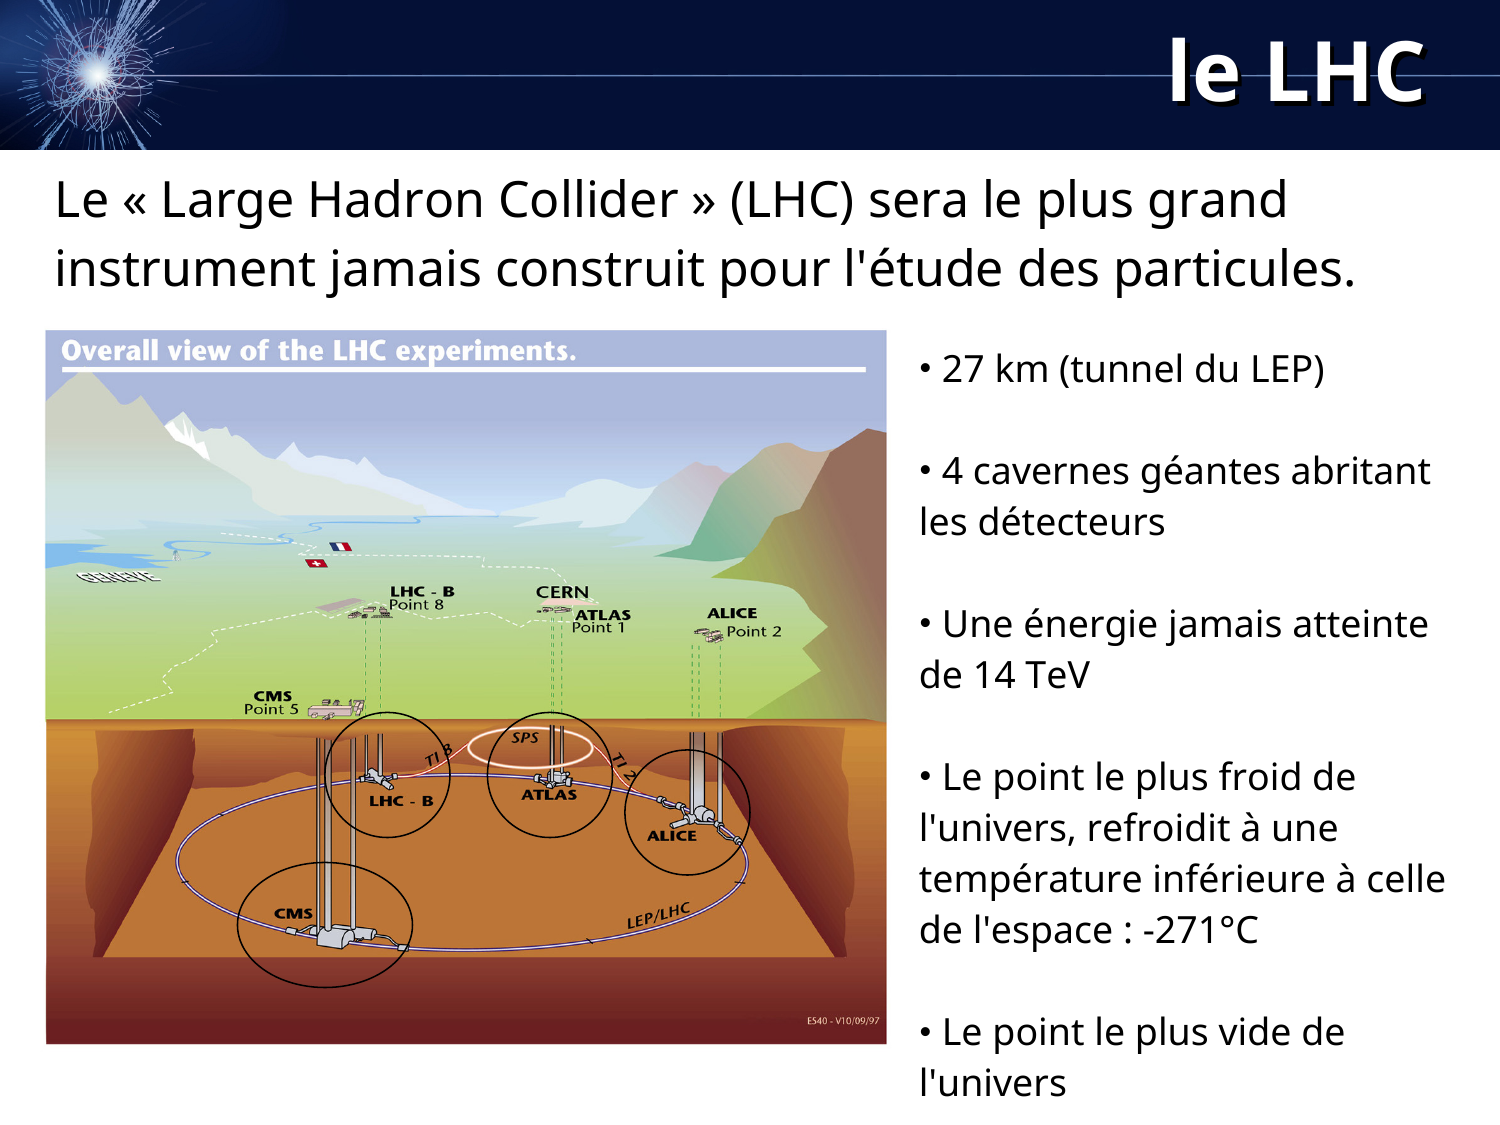

# le LHC
Le « Large Hadron Collider » (LHC) sera le plus grand instrument jamais construit pour l'étude des particules.
 27 km (tunnel du LEP)
 4 cavernes géantes abritant les détecteurs
 Une énergie jamais atteinte de 14 TeV
 Le point le plus froid de l'univers, refroidit à une température inférieure à celle de l'espace : -271°C
 Le point le plus vide de l'univers
20